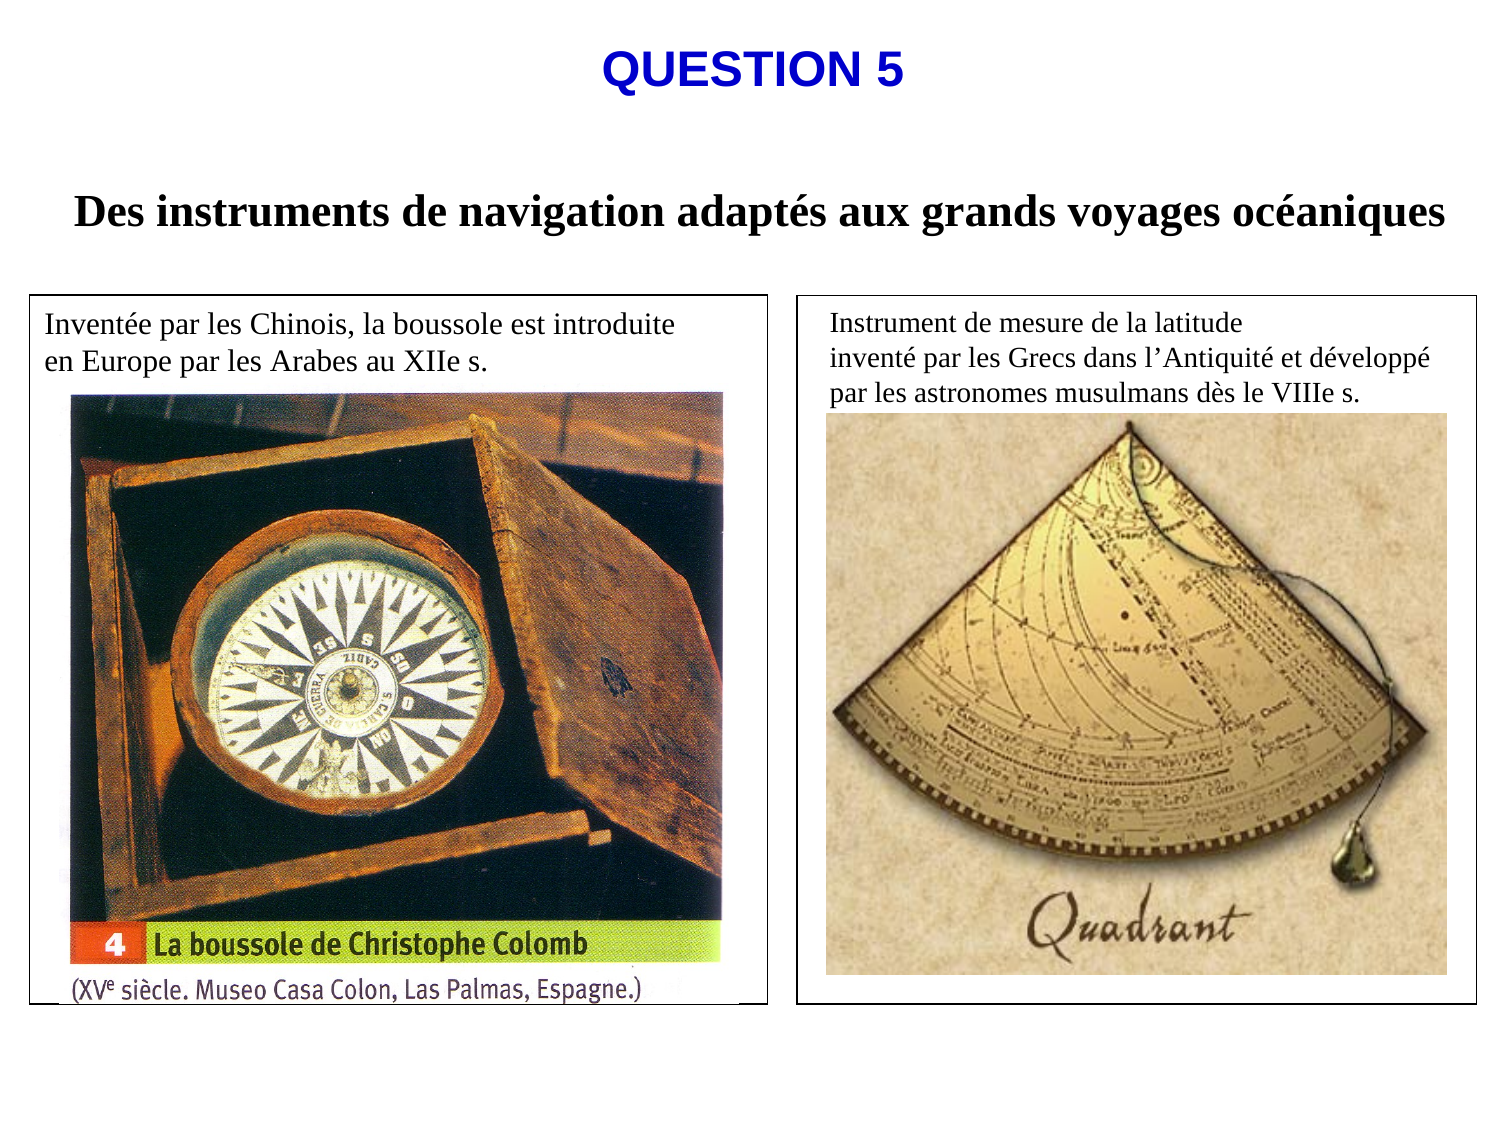

QUESTION 5
Des instruments de navigation adaptés aux grands voyages océaniques
Inventée par les Chinois, la boussole est introduite
en Europe par les Arabes au XIIe s.
Instrument de mesure de la latitude
inventé par les Grecs dans l’Antiquité et développé par les astronomes musulmans dès le VIIIe s.